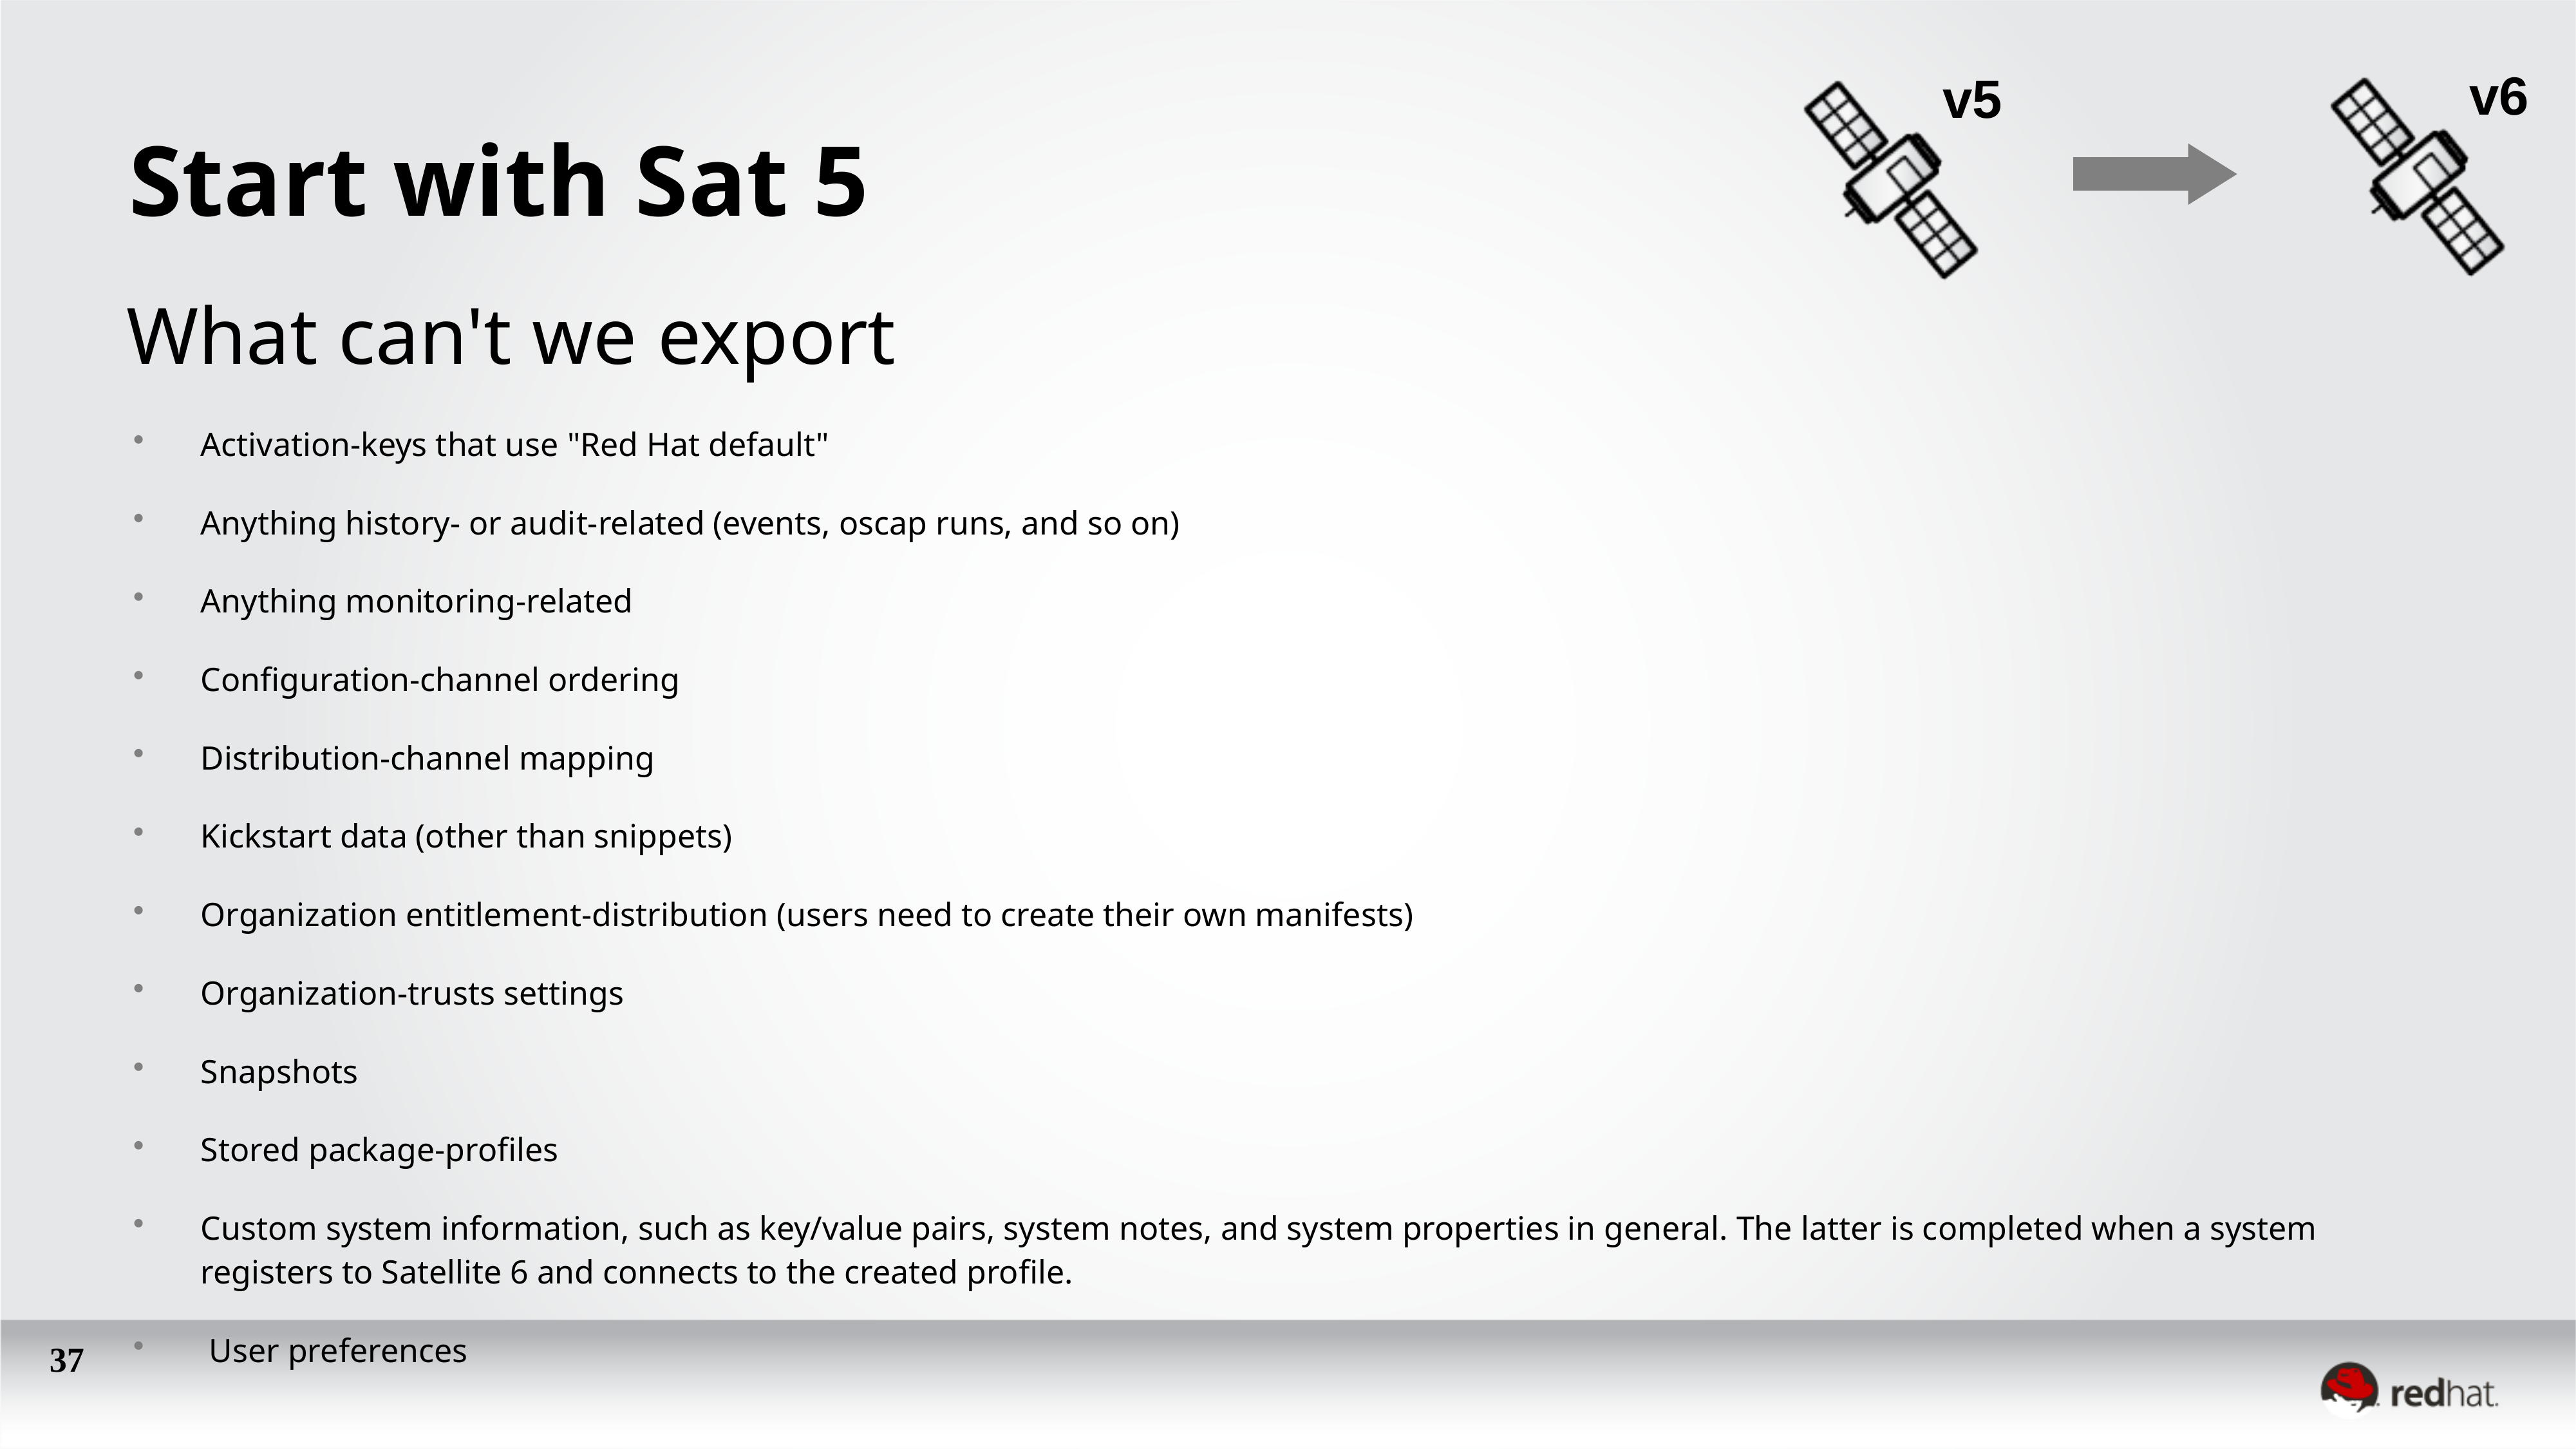

v6
v5
Start with Sat 5
# What can't we export
Activation-keys that use "Red Hat default"
Anything history- or audit-related (events, oscap runs, and so on)
Anything monitoring-related
Configuration-channel ordering
Distribution-channel mapping
Kickstart data (other than snippets)
Organization entitlement-distribution (users need to create their own manifests)
Organization-trusts settings
Snapshots
Stored package-profiles
Custom system information, such as key/value pairs, system notes, and system properties in general. The latter is completed when a system registers to Satellite 6 and connects to the created profile.
 User preferences
37